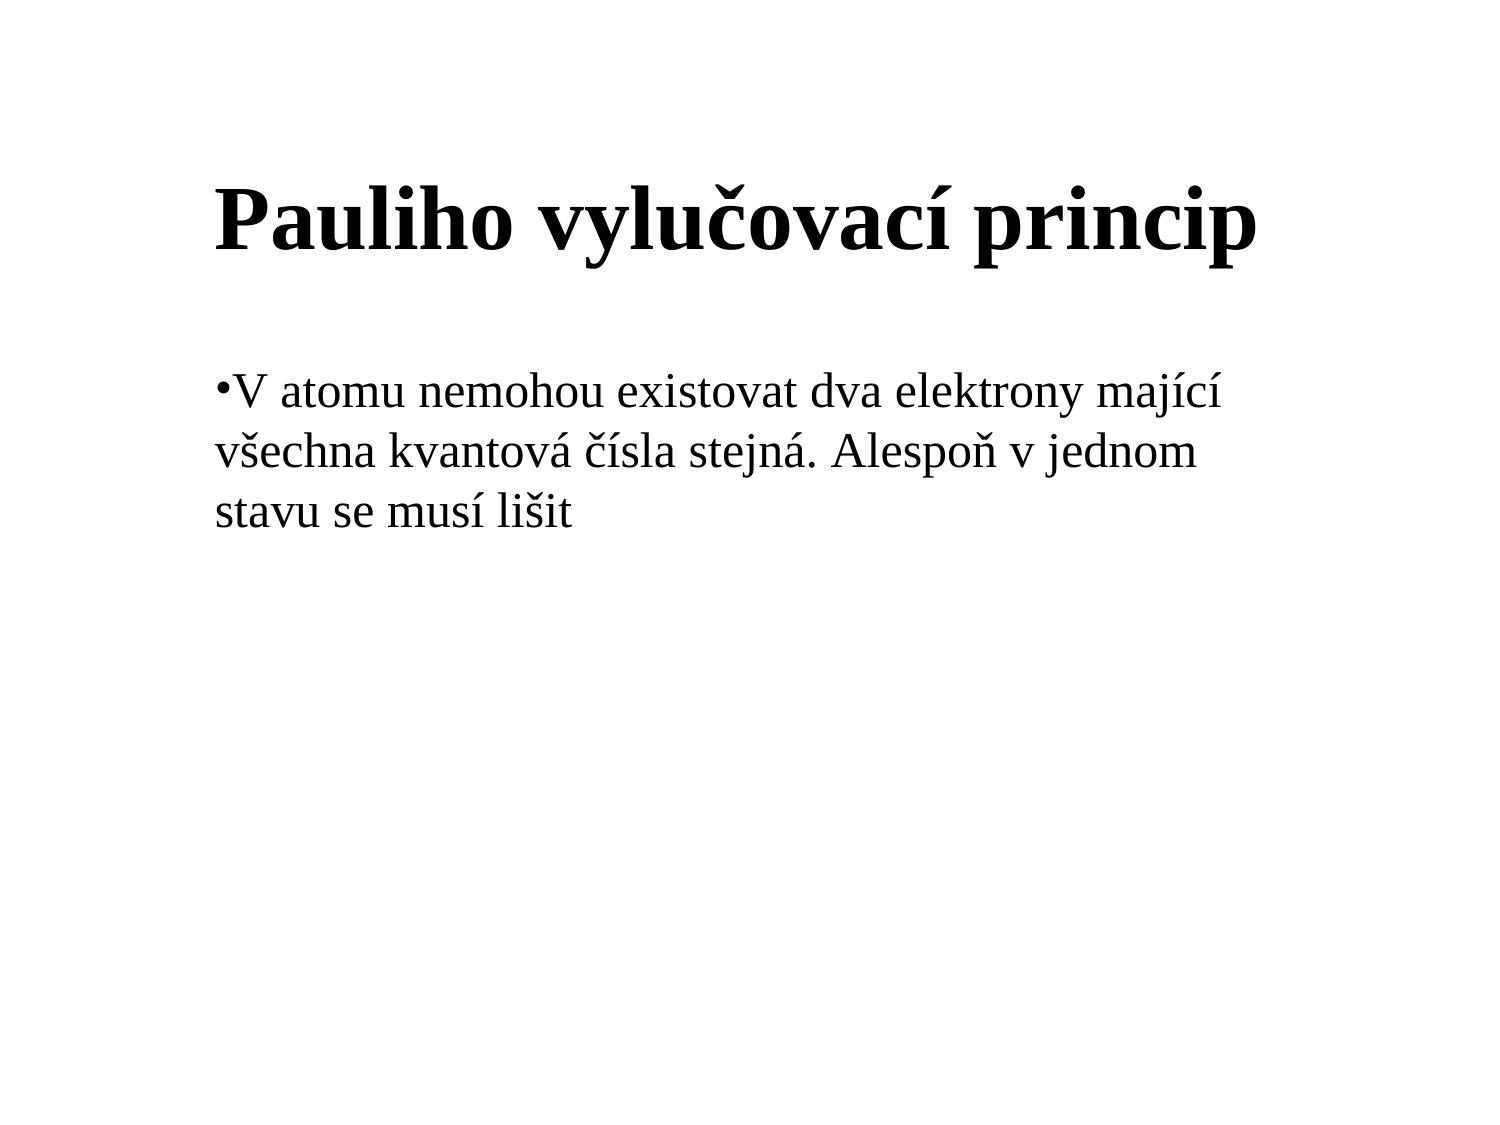

Pauliho vylučovací princip
V atomu nemohou existovat dva elektrony mající všechna kvantová čísla stejná. Alespoň v jednom stavu se musí lišit